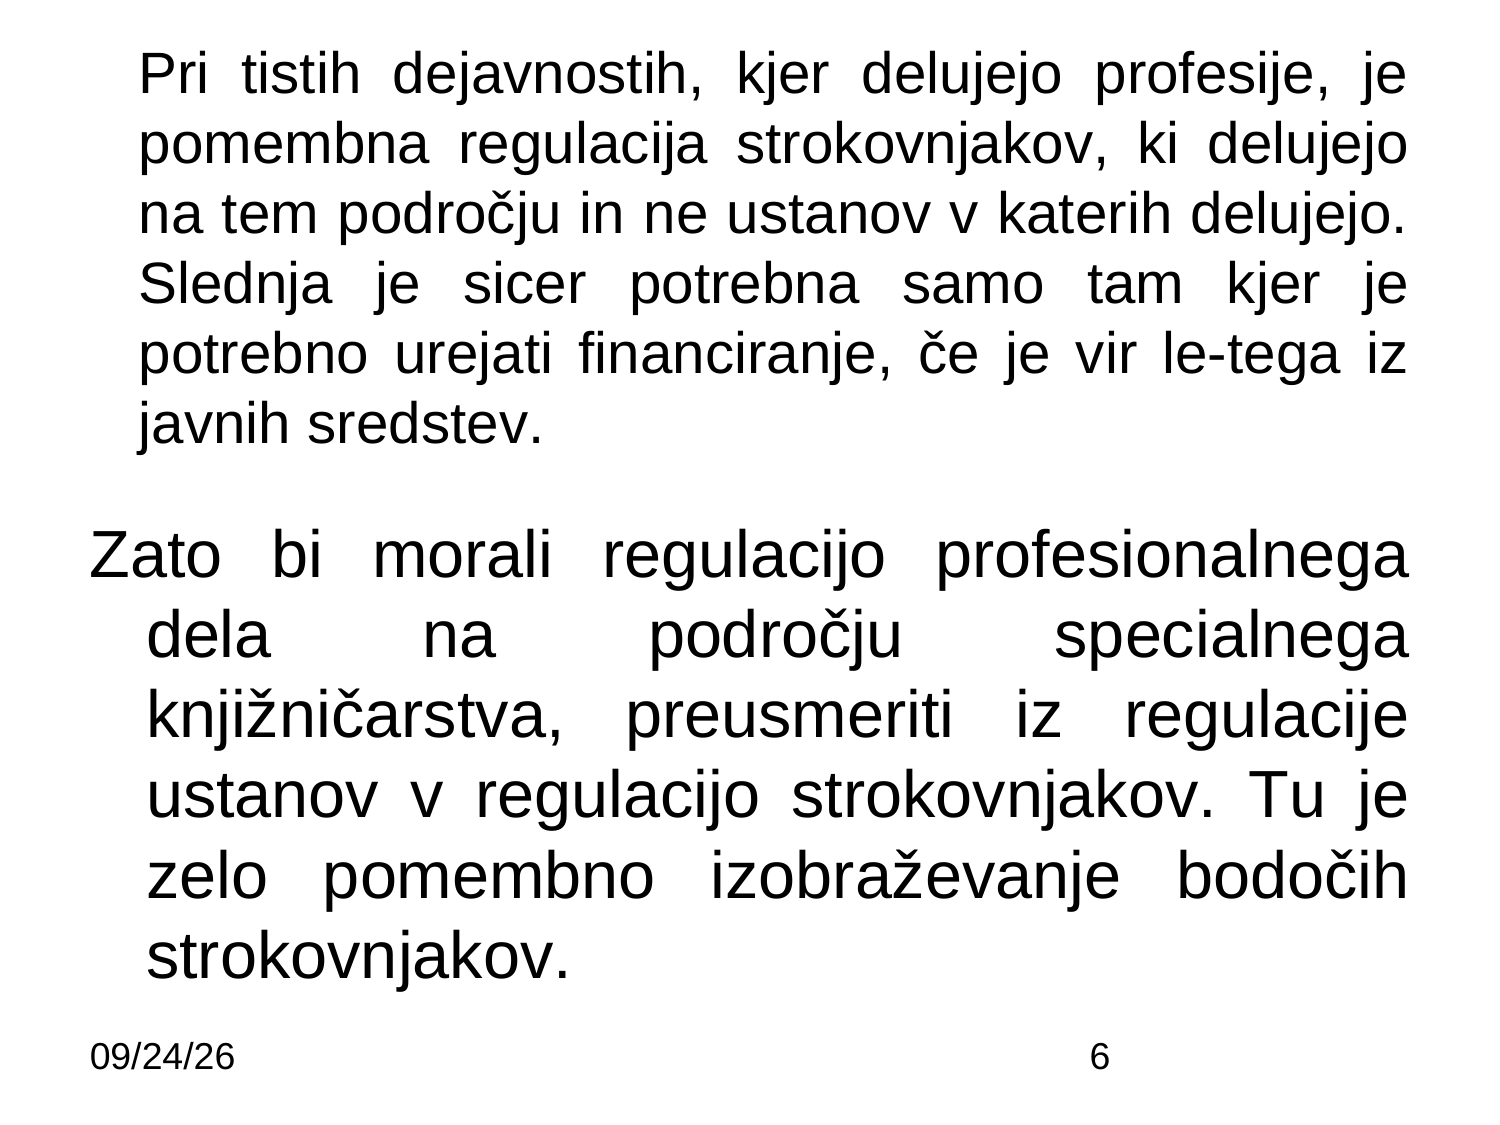

# Pri tistih dejavnostih, kjer delujejo profesije, je pomembna regulacija strokovnjakov, ki delujejo na tem področju in ne ustanov v katerih delujejo. Slednja je sicer potrebna samo tam kjer je potrebno urejati financiranje, če je vir le-tega iz javnih sredstev.
Zato bi morali regulacijo profesionalnega dela na področju specialnega knjižničarstva, preusmeriti iz regulacije ustanov v regulacijo strokovnjakov. Tu je zelo pomembno izobraževanje bodočih strokovnjakov.
6